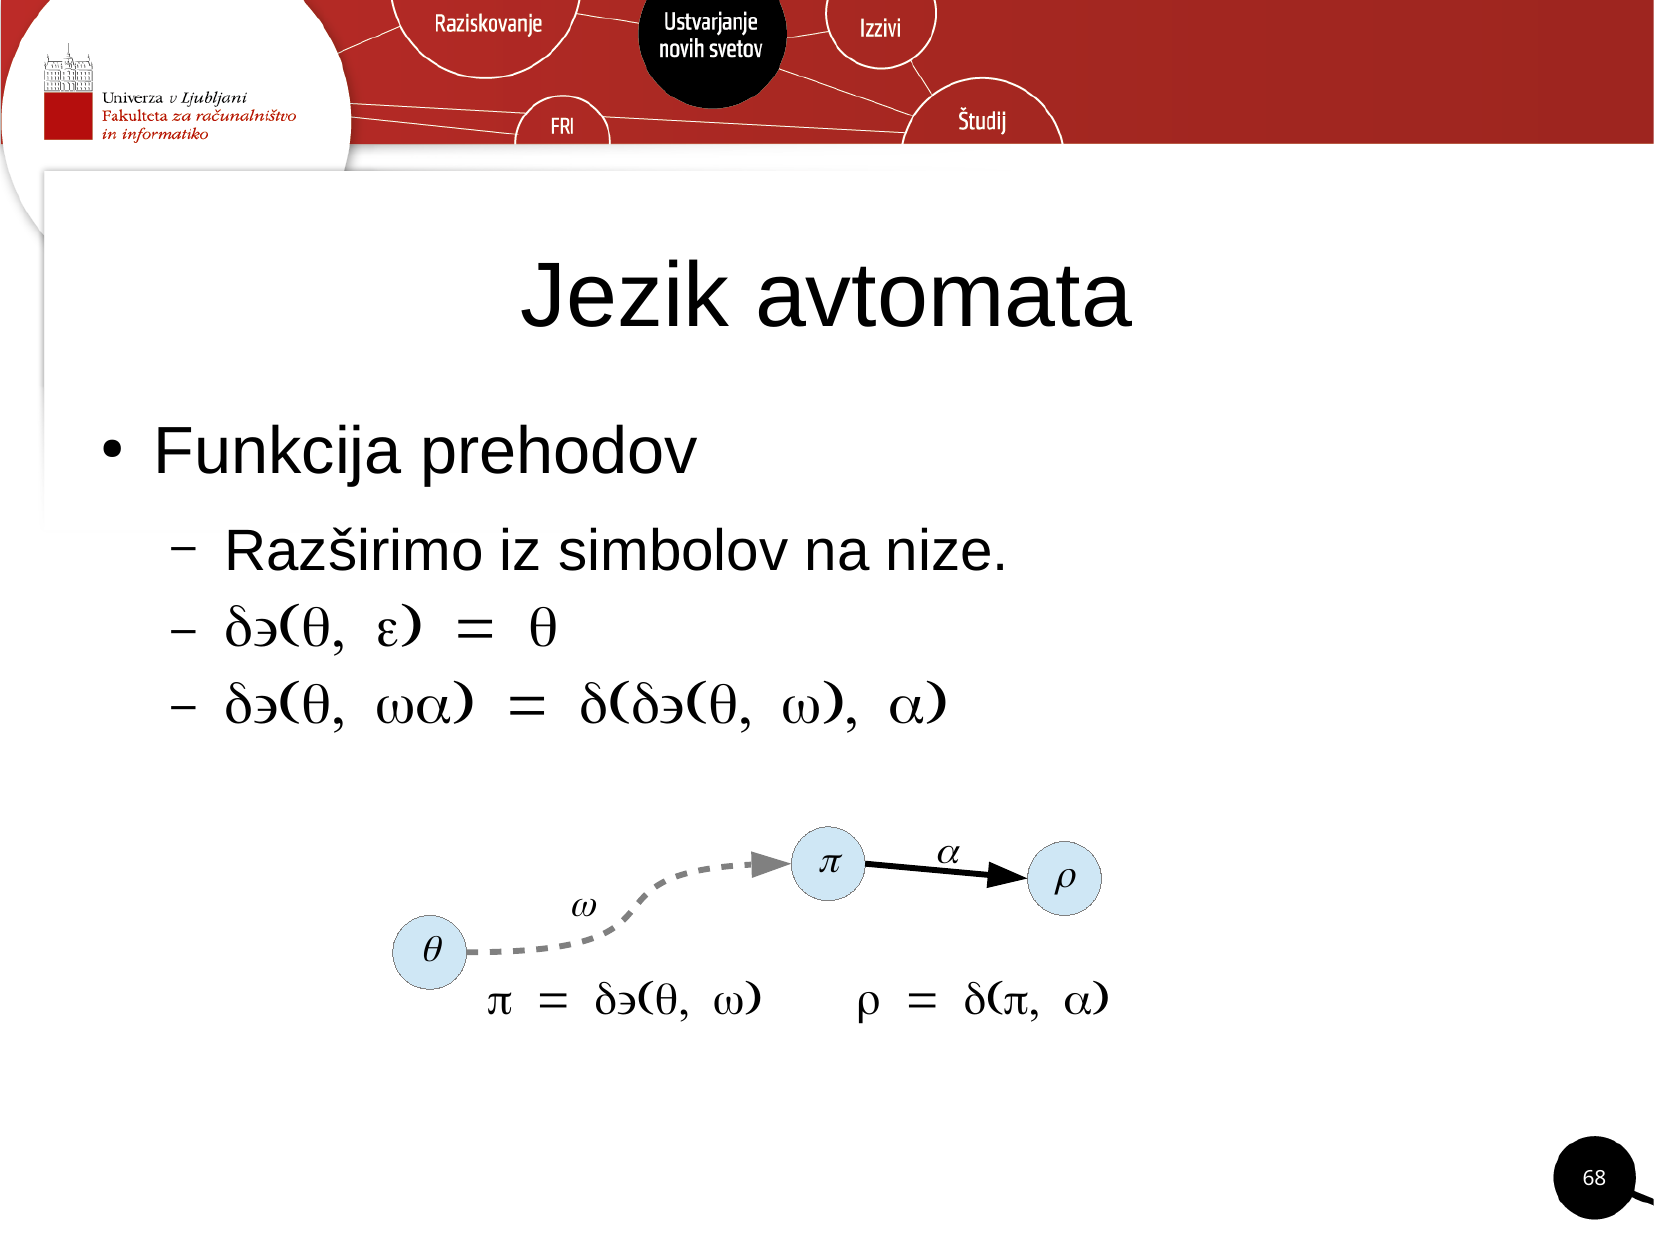

# Jezik avtomata
Funkcija prehodov
Razširimo iz simbolov na nize.
δ'(q, ε) = q
δ'(q, wa) = δ(δ'(q, w), a)
p
r
q
p = δ'(q, w)		r = δ(p, a)